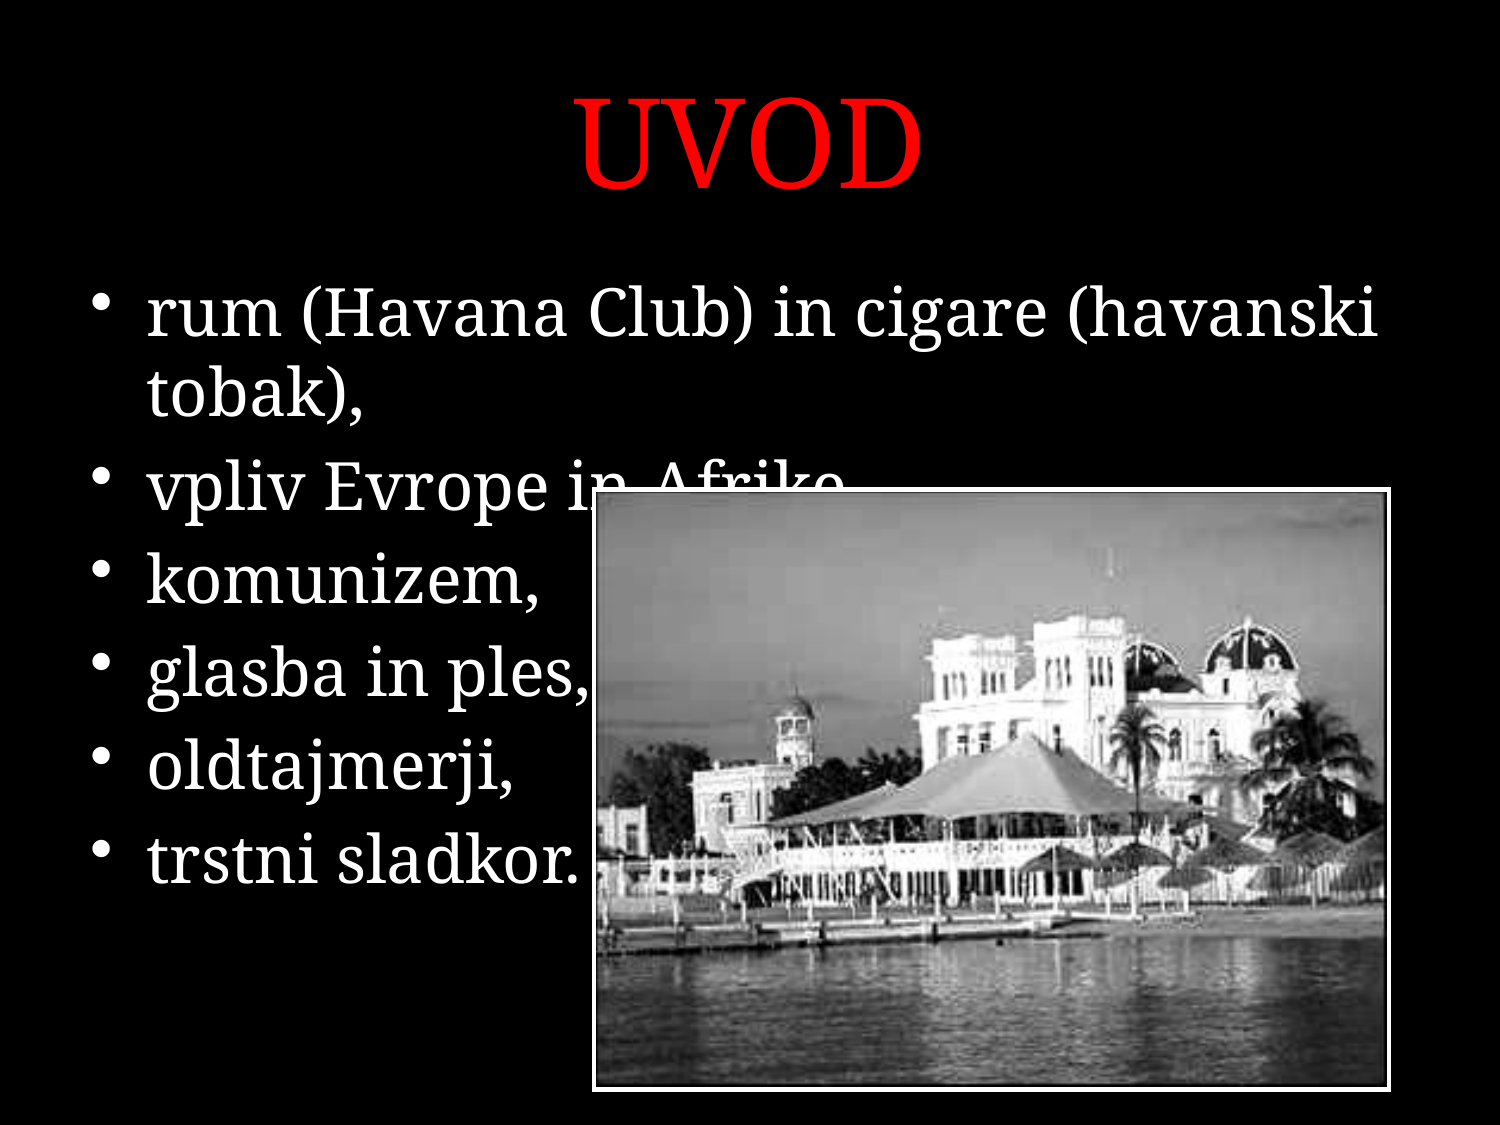

# UVOD
rum (Havana Club) in cigare (havanski tobak),
vpliv Evrope in Afrike,
komunizem,
glasba in ples,
oldtajmerji,
trstni sladkor.